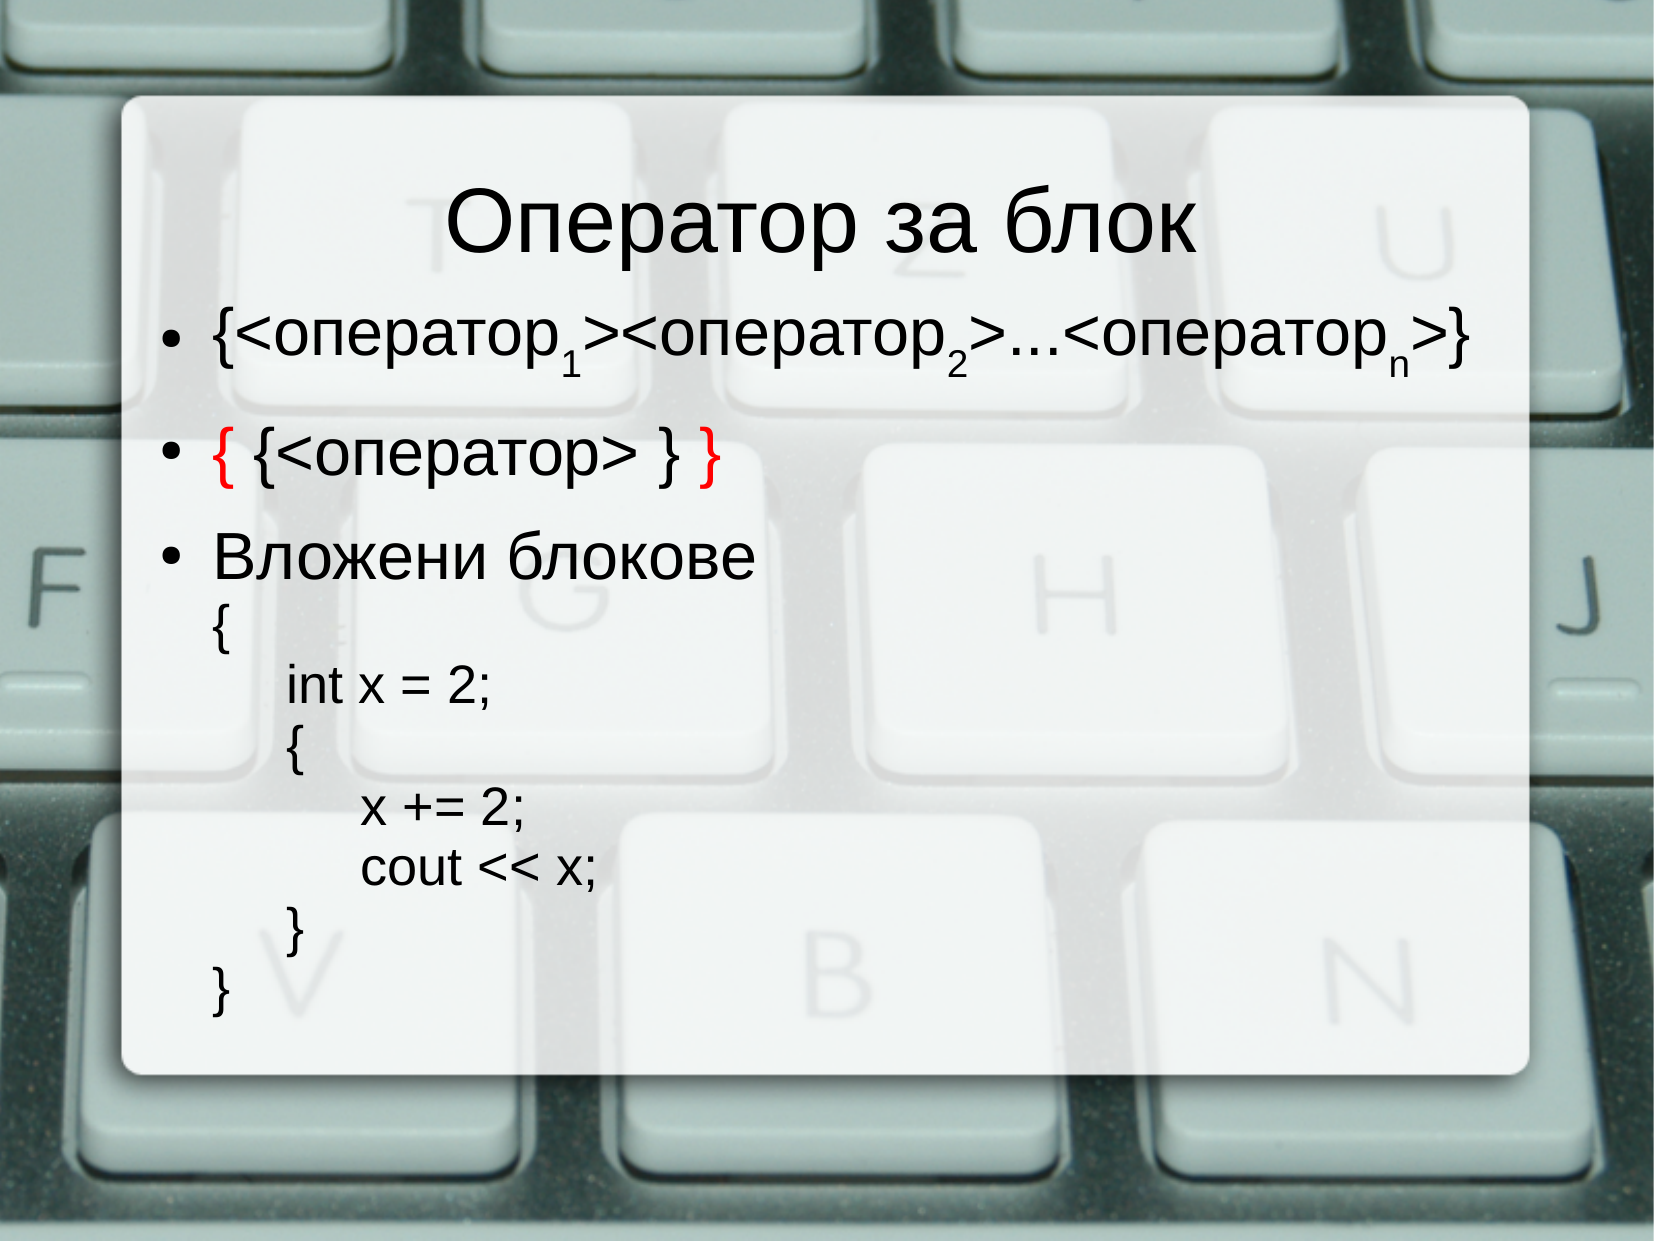

# Оператор за блок
{<оператор1><оператор2>...<операторn>}
{ {<оператор> } }
Вложени блокове
{
	int x = 2;
	{
		x += 2;
		cout << x;
	}
}